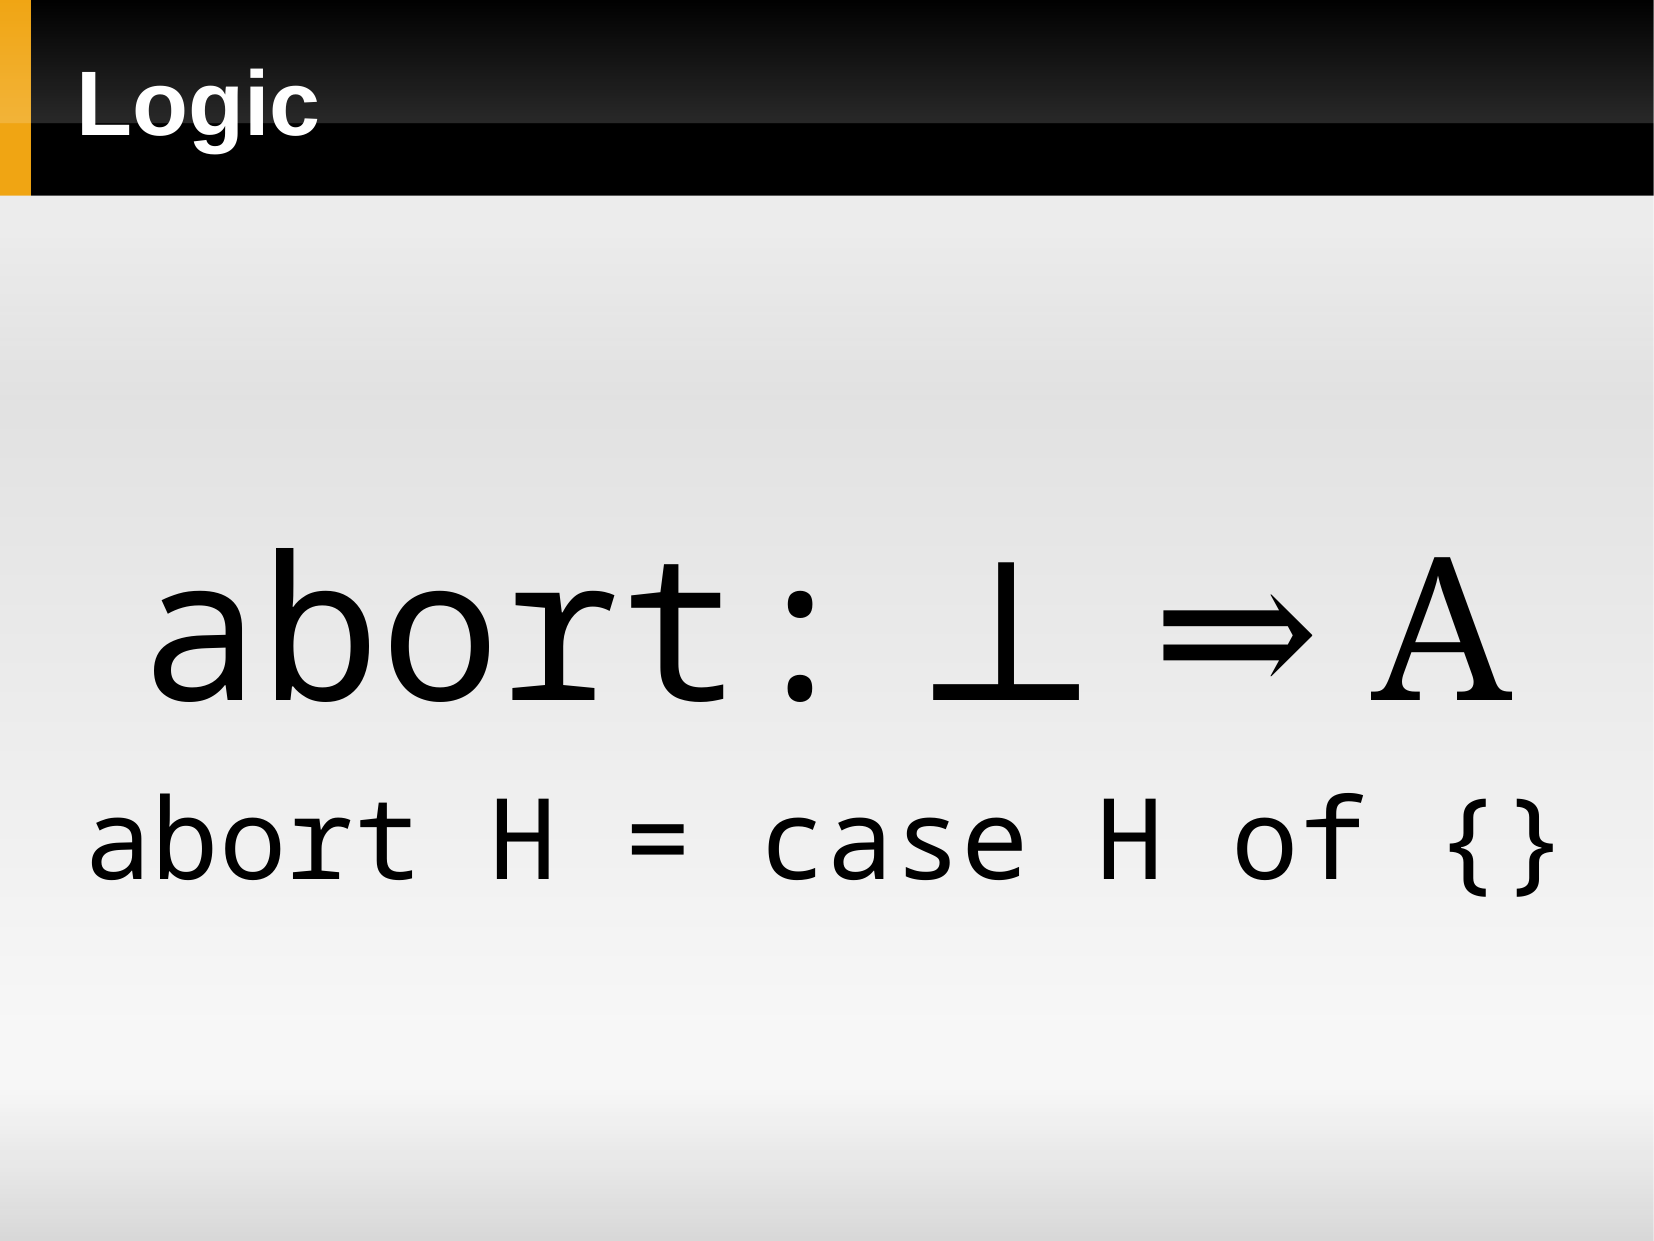

# Logic
abort: ⊥ ⇒ A
abort H = case H of {}